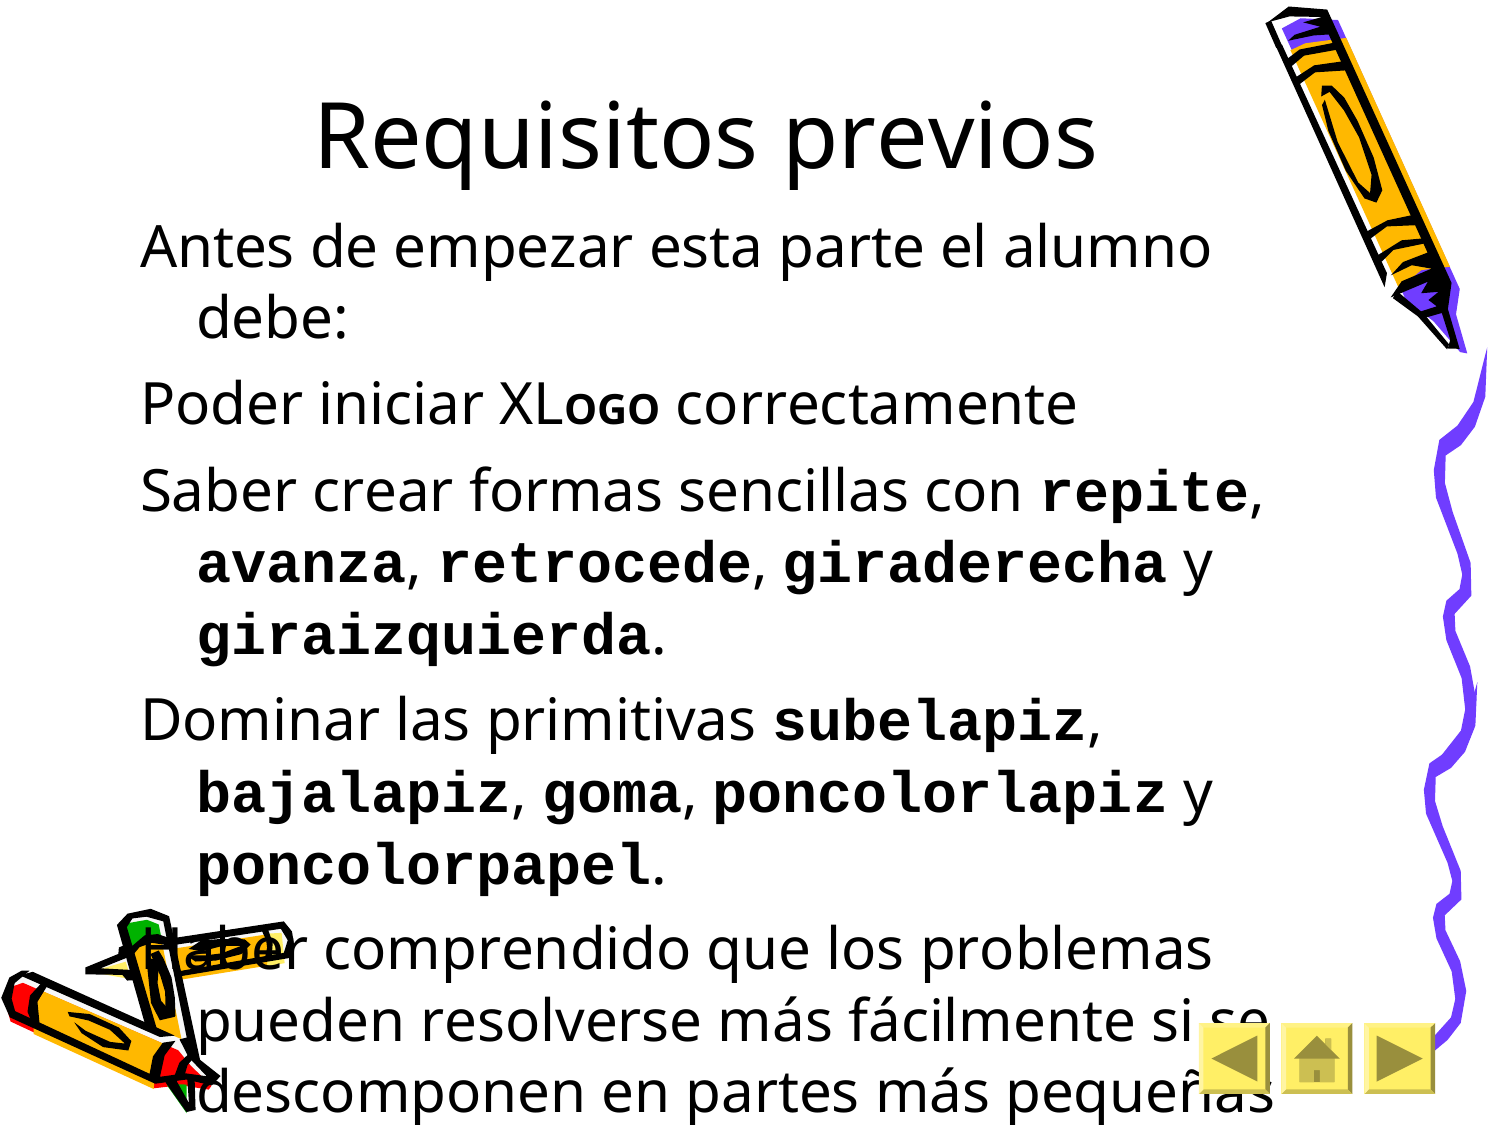

# Requisitos previos
Antes de empezar esta parte el alumno debe:
Poder iniciar XLOGO correctamente
Saber crear formas sencillas con repite, avanza, retrocede, giraderecha y giraizquierda.
Dominar las primitivas subelapiz, bajalapiz, goma, poncolorlapiz y poncolorpapel.
Haber comprendido que los problemas 	pueden resolverse más fácilmente si se 	descomponen en partes más pequeñas